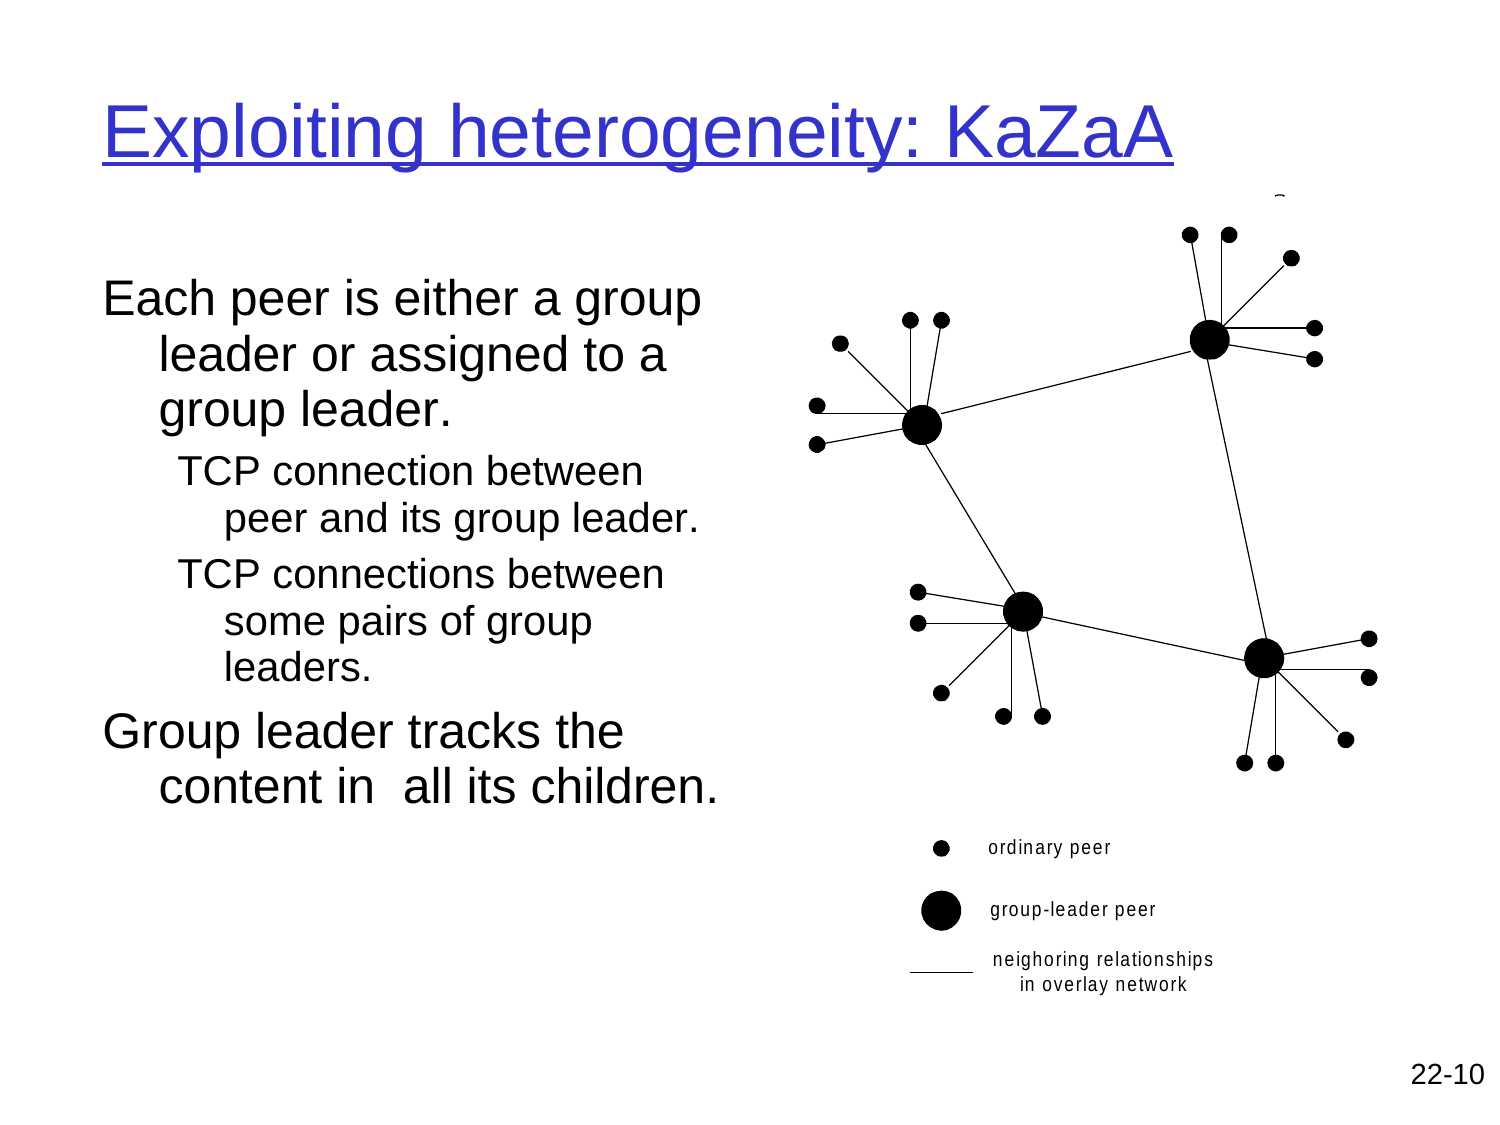

# Exploiting heterogeneity: KaZaA
Each peer is either a group leader or assigned to a group leader.
TCP connection between peer and its group leader.
TCP connections between some pairs of group leaders.
Group leader tracks the content in all its children.
10